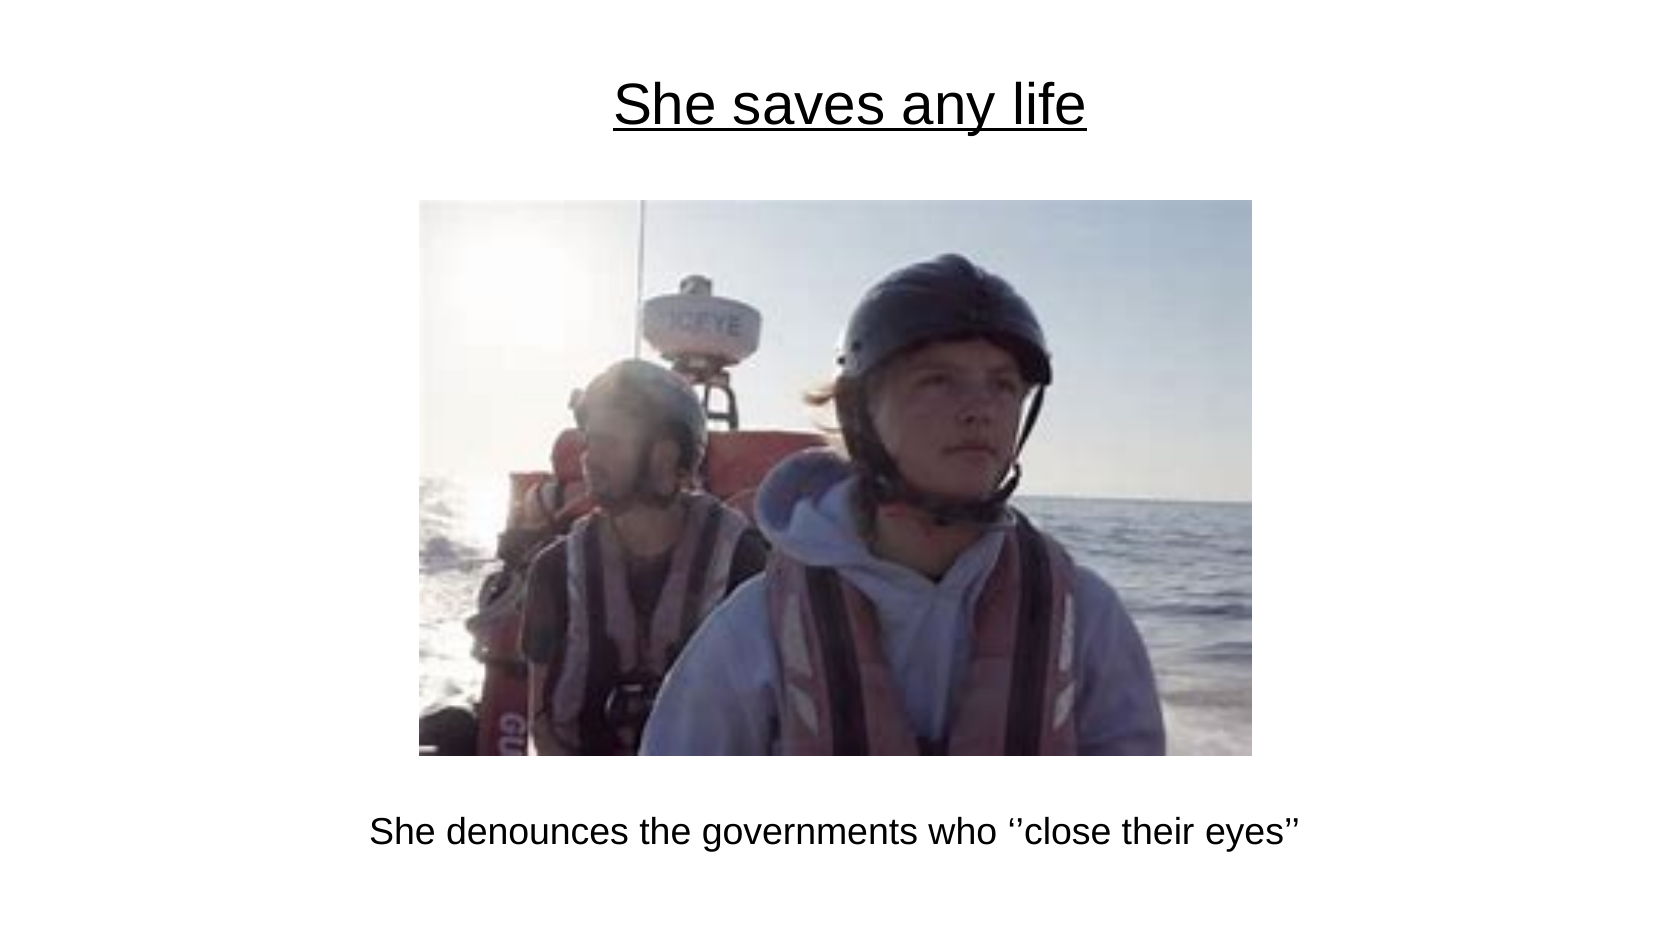

# She saves any life
She denounces the governments who ‘’close their eyes’’